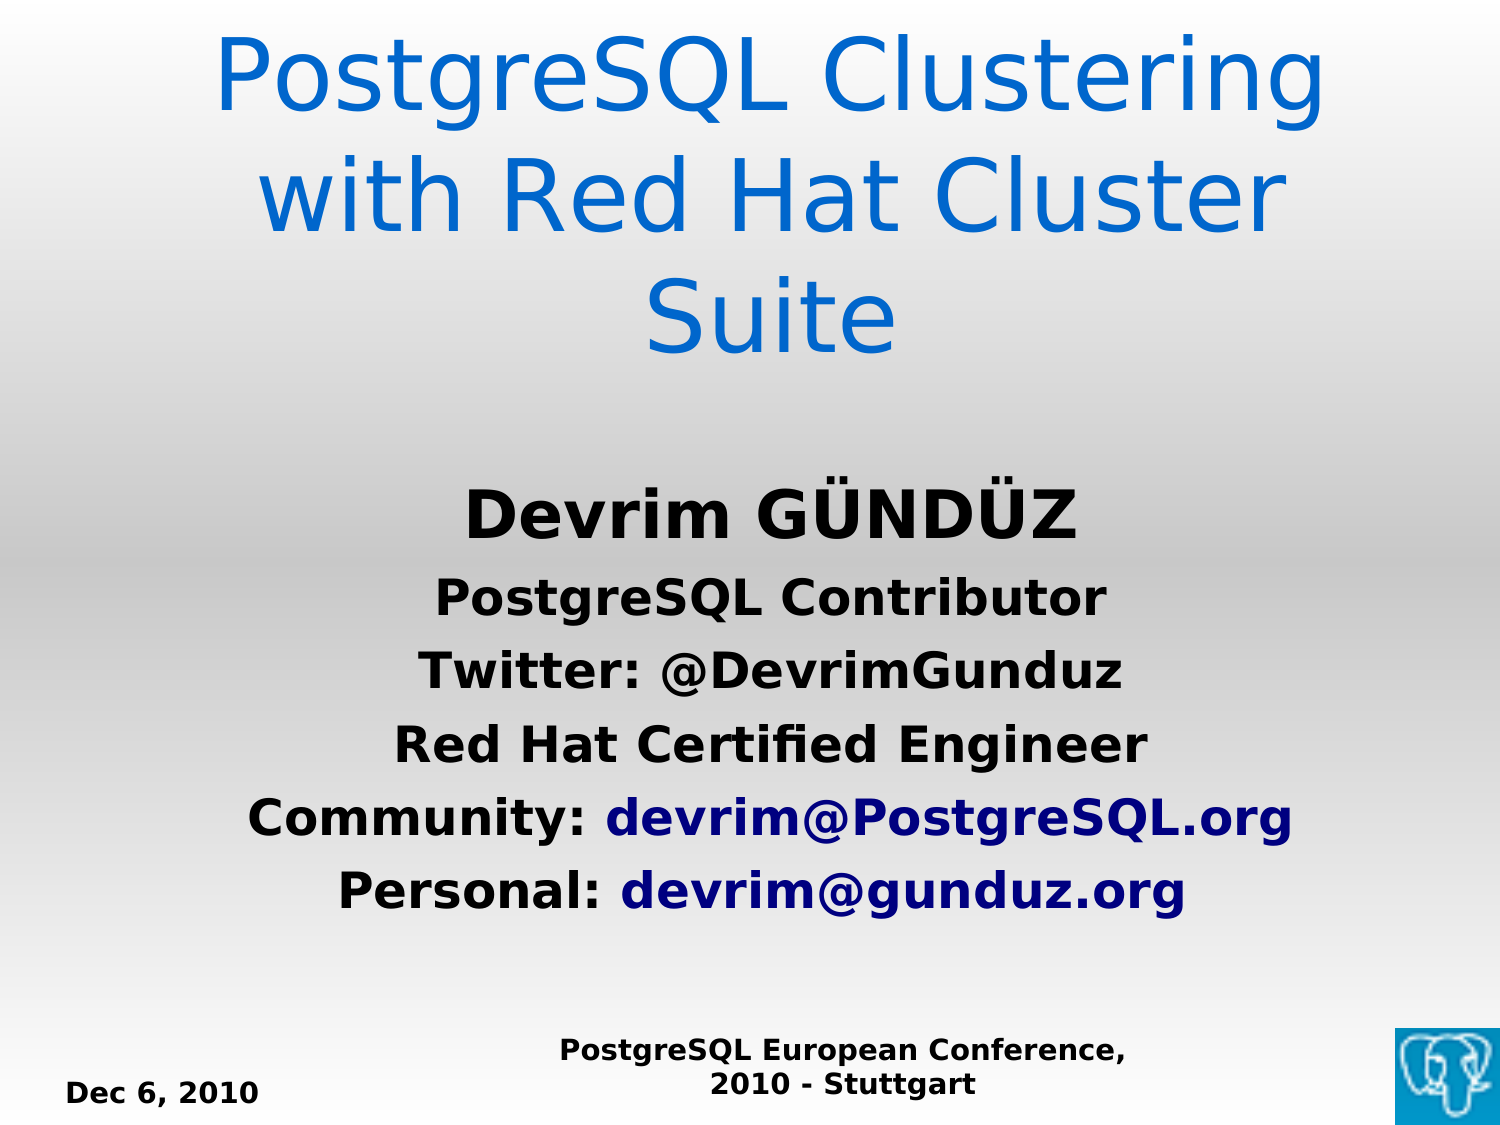

# PostgreSQL Clustering with Red Hat Cluster Suite
Devrim GÜNDÜZ
PostgreSQL Contributor
Twitter: @DevrimGunduz
Red Hat Certified Engineer
Community: devrim@PostgreSQL.org
Personal: devrim@gunduz.org